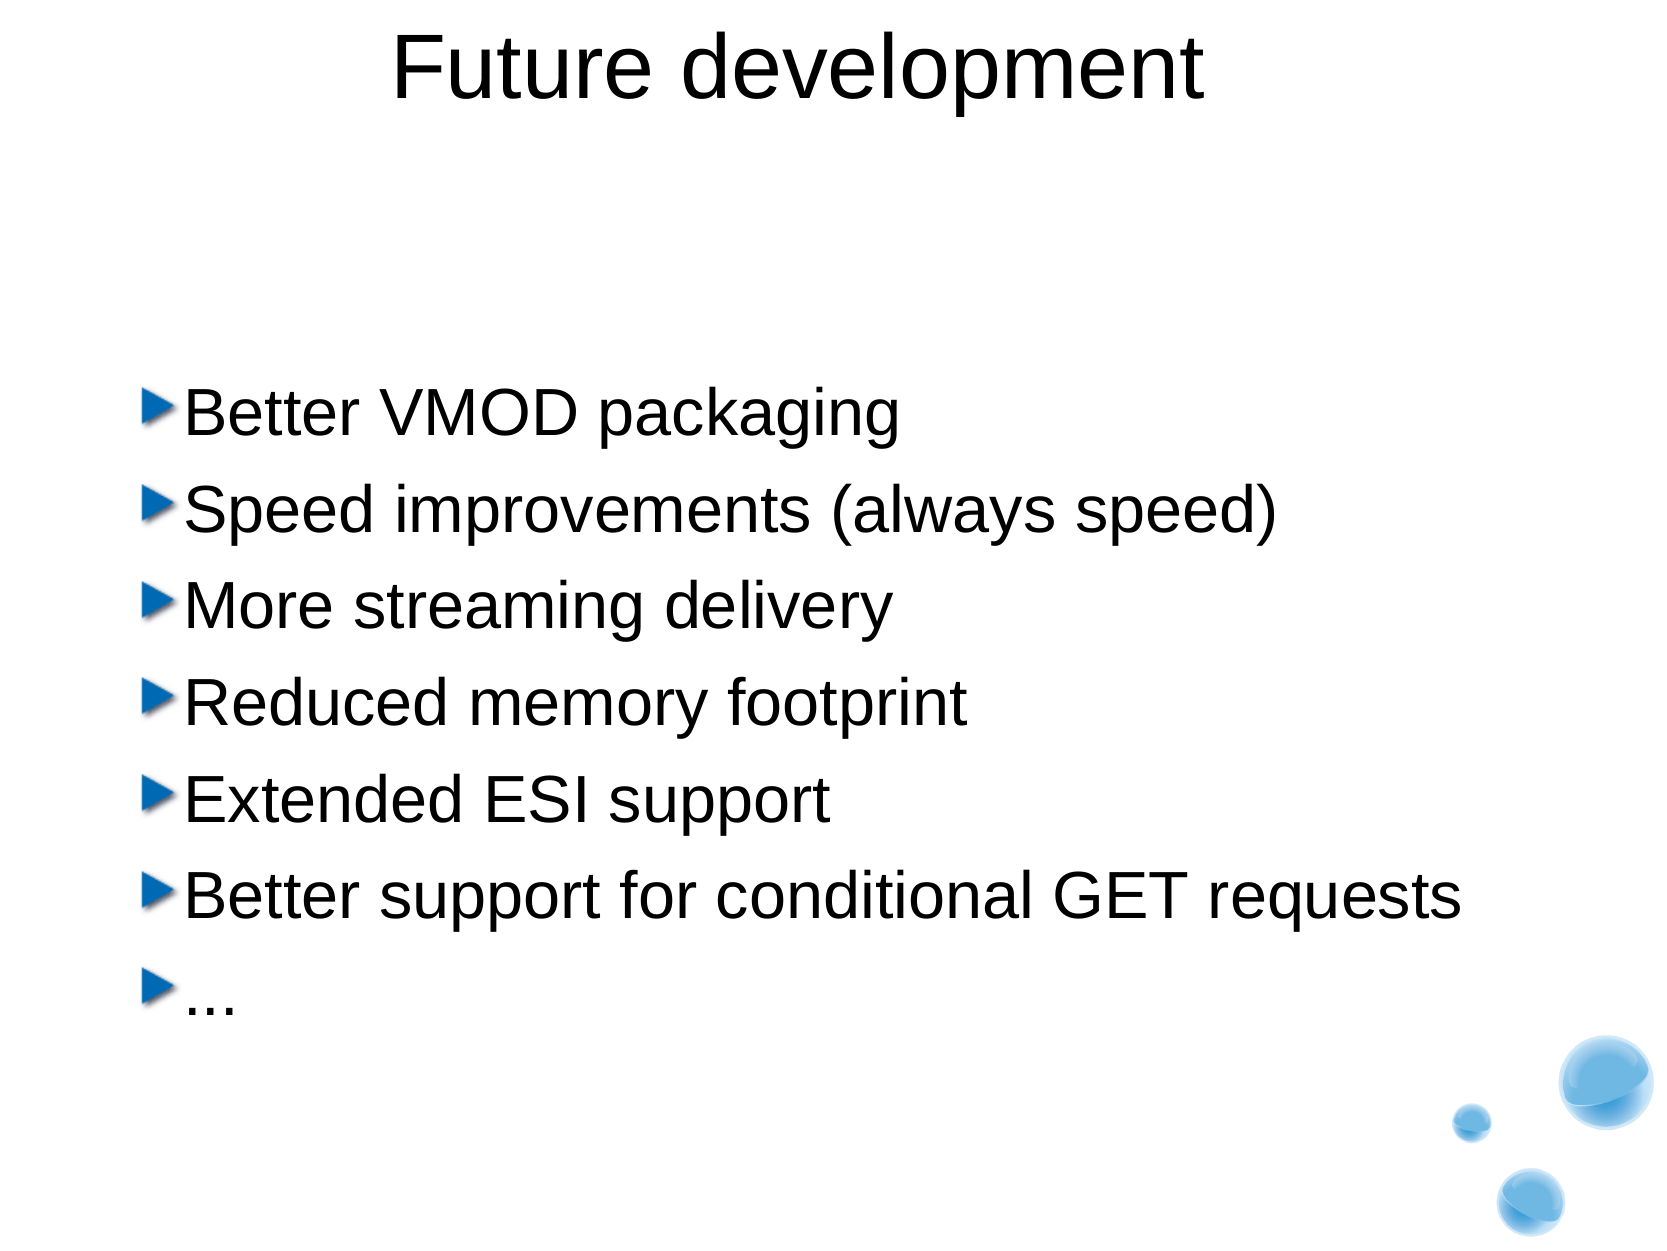

# Future development
Better VMOD packaging
Speed improvements (always speed)
More streaming delivery
Reduced memory footprint
Extended ESI support
Better support for conditional GET requests
...